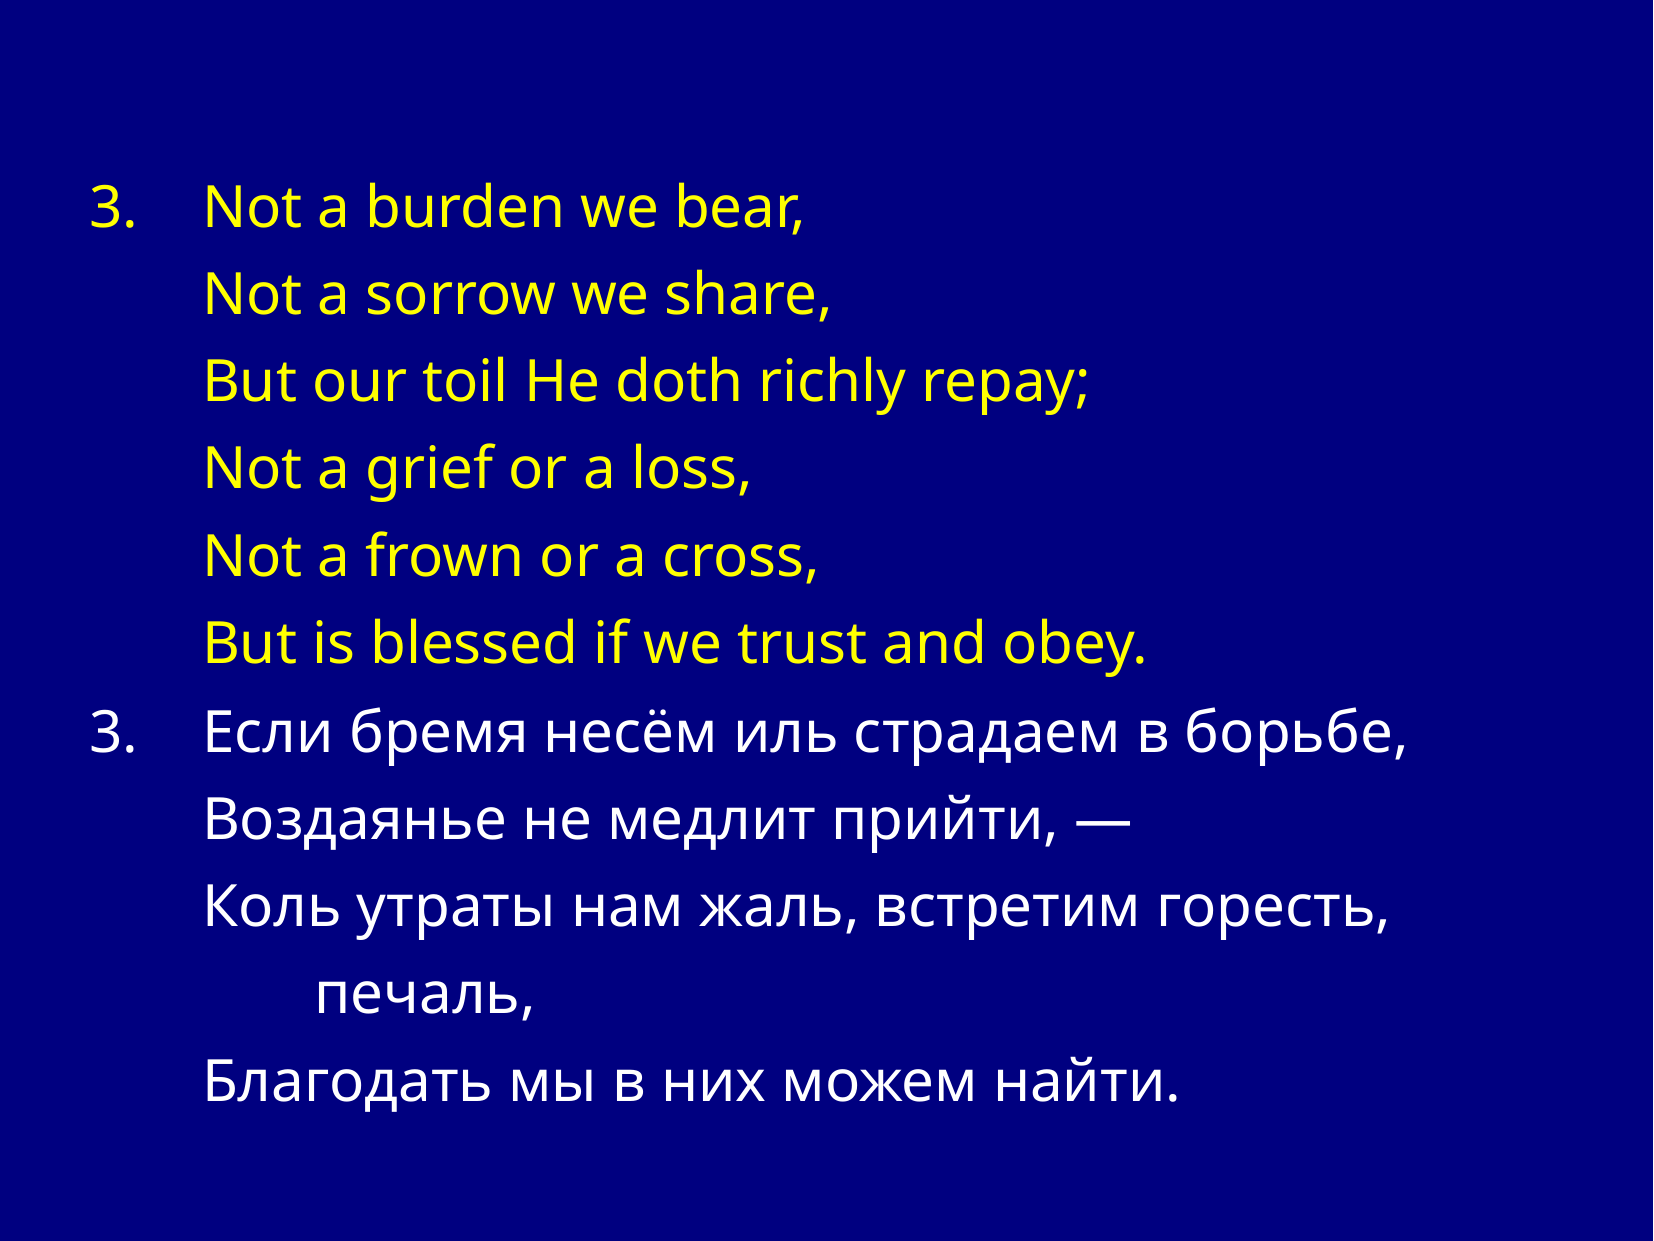

3.	Not a burden we bear,
	Not a sorrow we share,
	But our toil He doth richly repay;
	Not a grief or a loss,
	Not a frown or a cross,
	But is blessed if we trust and obey.
3.	Если бремя несём иль страдаем в борьбе,
	Воздаянье не медлит прийти, —
	Коль утраты нам жаль, встретим горесть,
		печаль,
	Благодать мы в них можем найти.